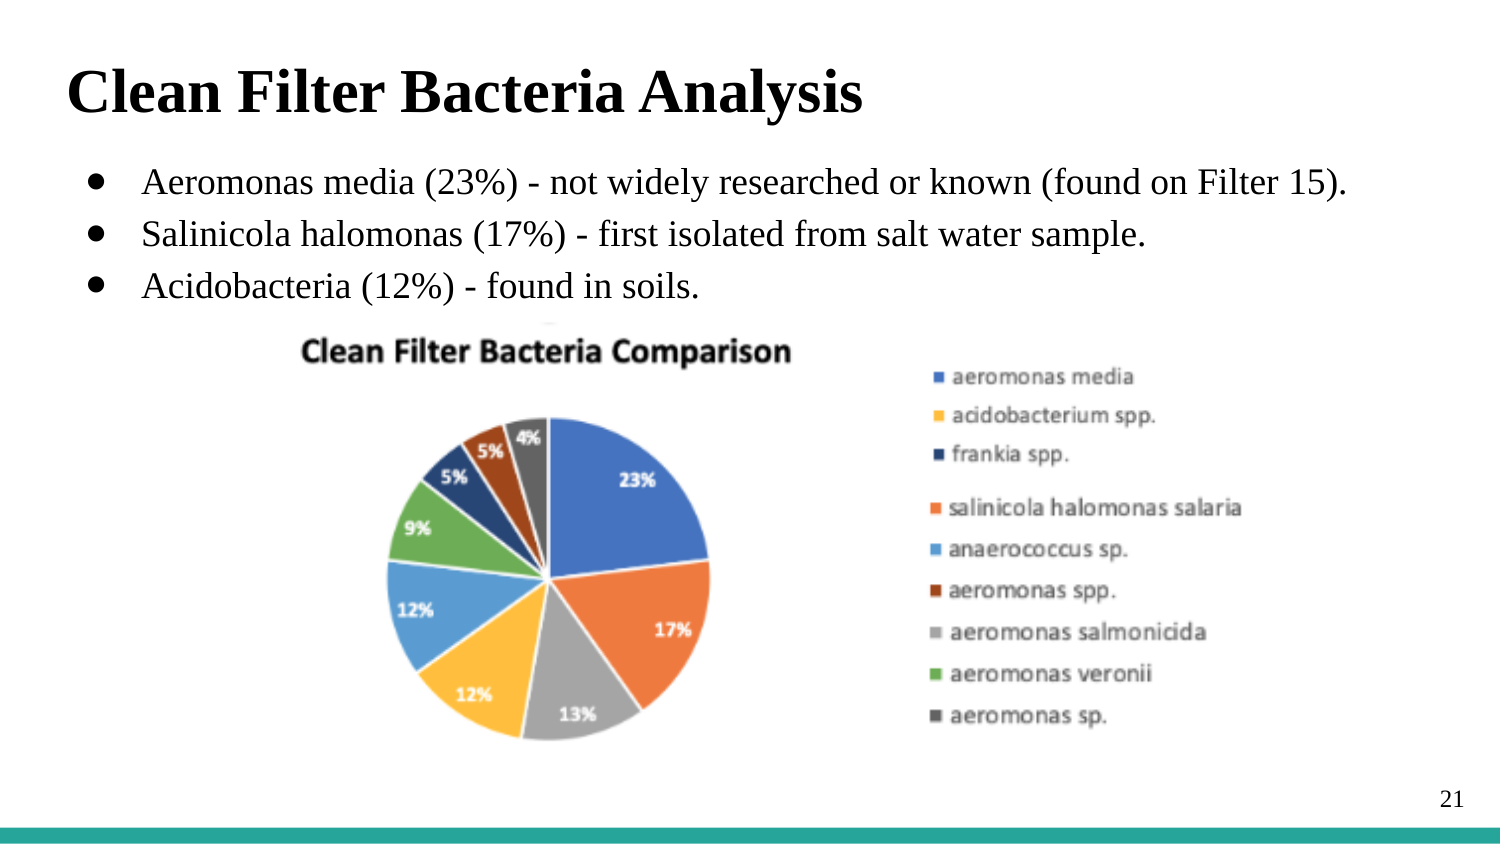

# Clean Filter Bacteria Analysis
Aeromonas media (23%) - not widely researched or known (found on Filter 15).
Salinicola halomonas (17%) - first isolated from salt water sample.
Acidobacteria (12%) - found in soils.
Aeromonas (5%) - human related.